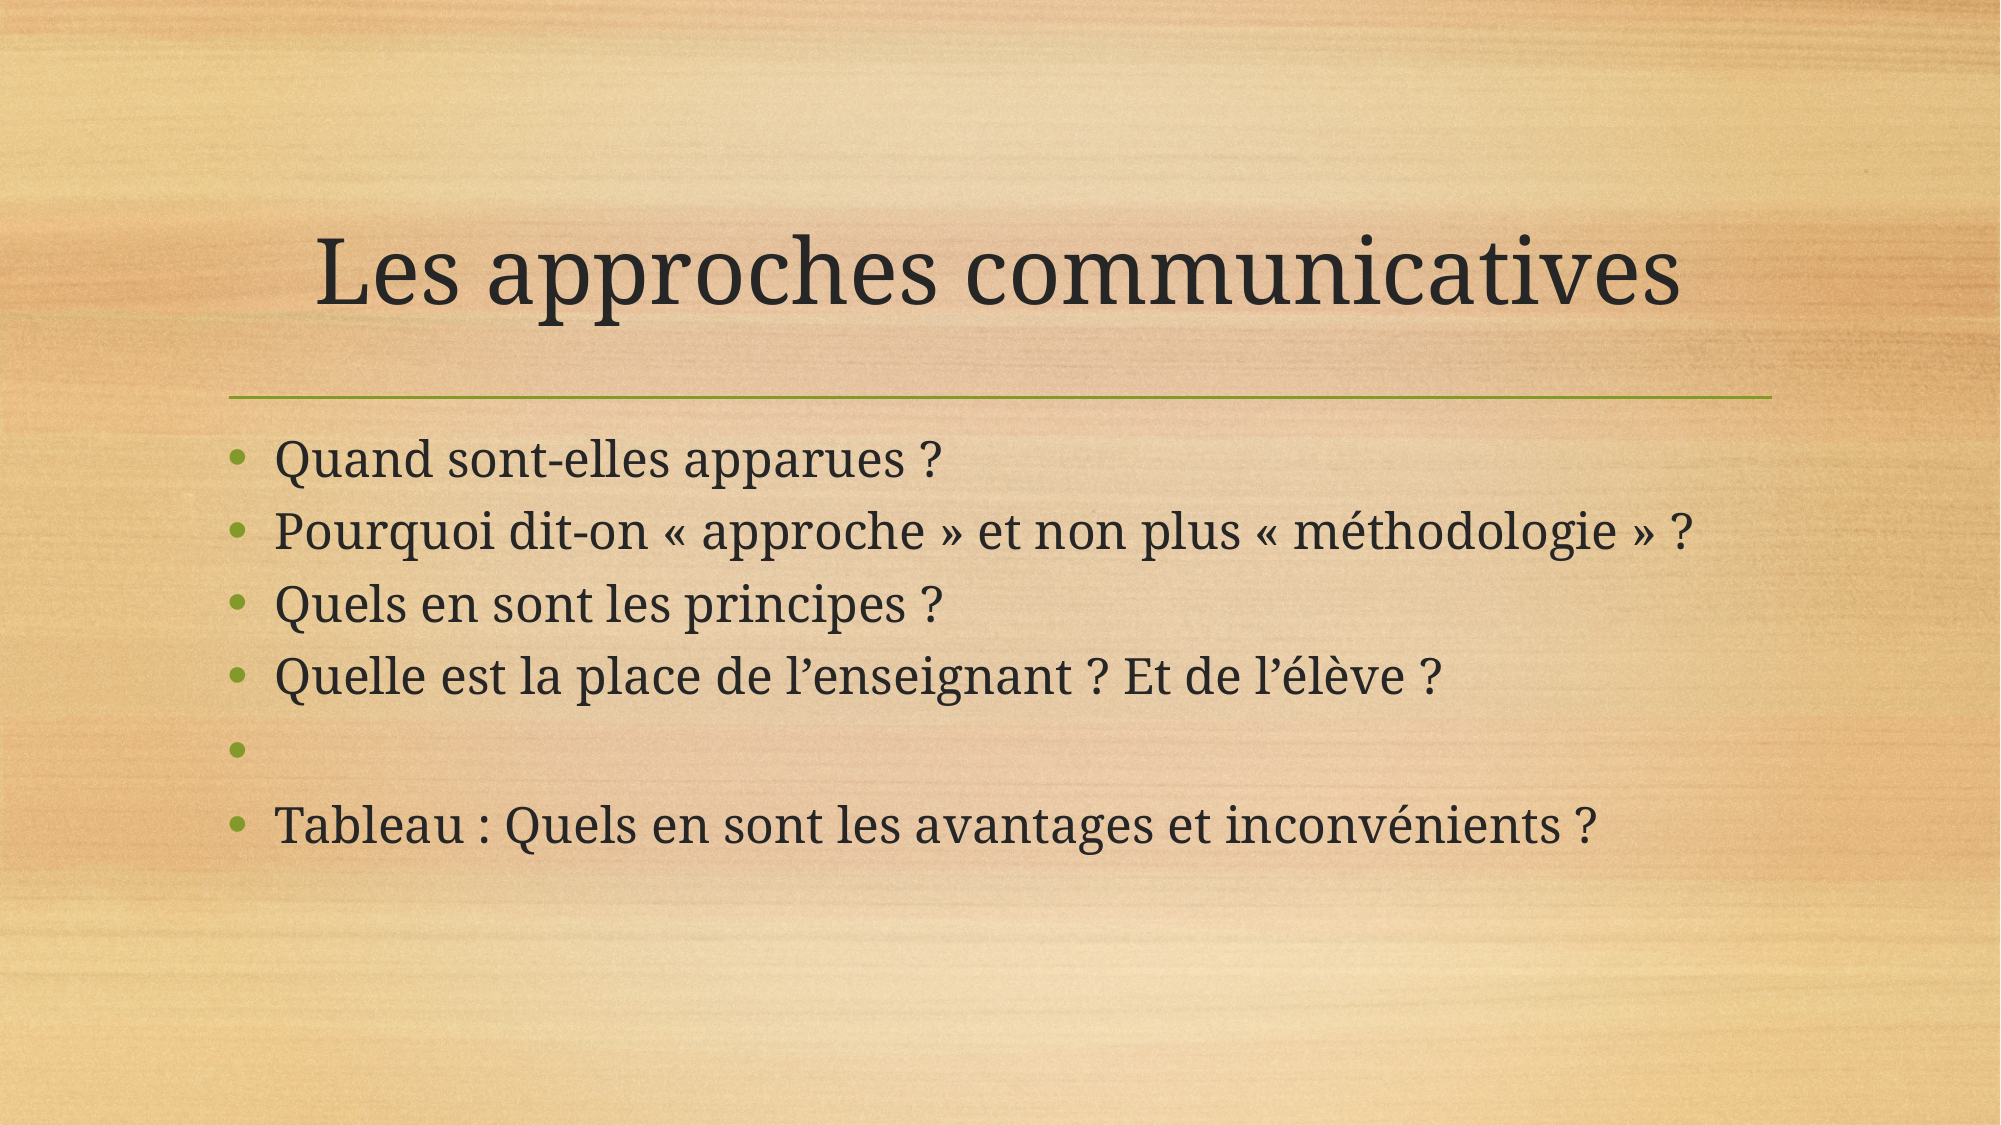

# Les approches communicatives
Quand sont-elles apparues ?
Pourquoi dit-on « approche » et non plus « méthodologie » ?
Quels en sont les principes ?
Quelle est la place de l’enseignant ? Et de l’élève ?
Tableau : Quels en sont les avantages et inconvénients ?